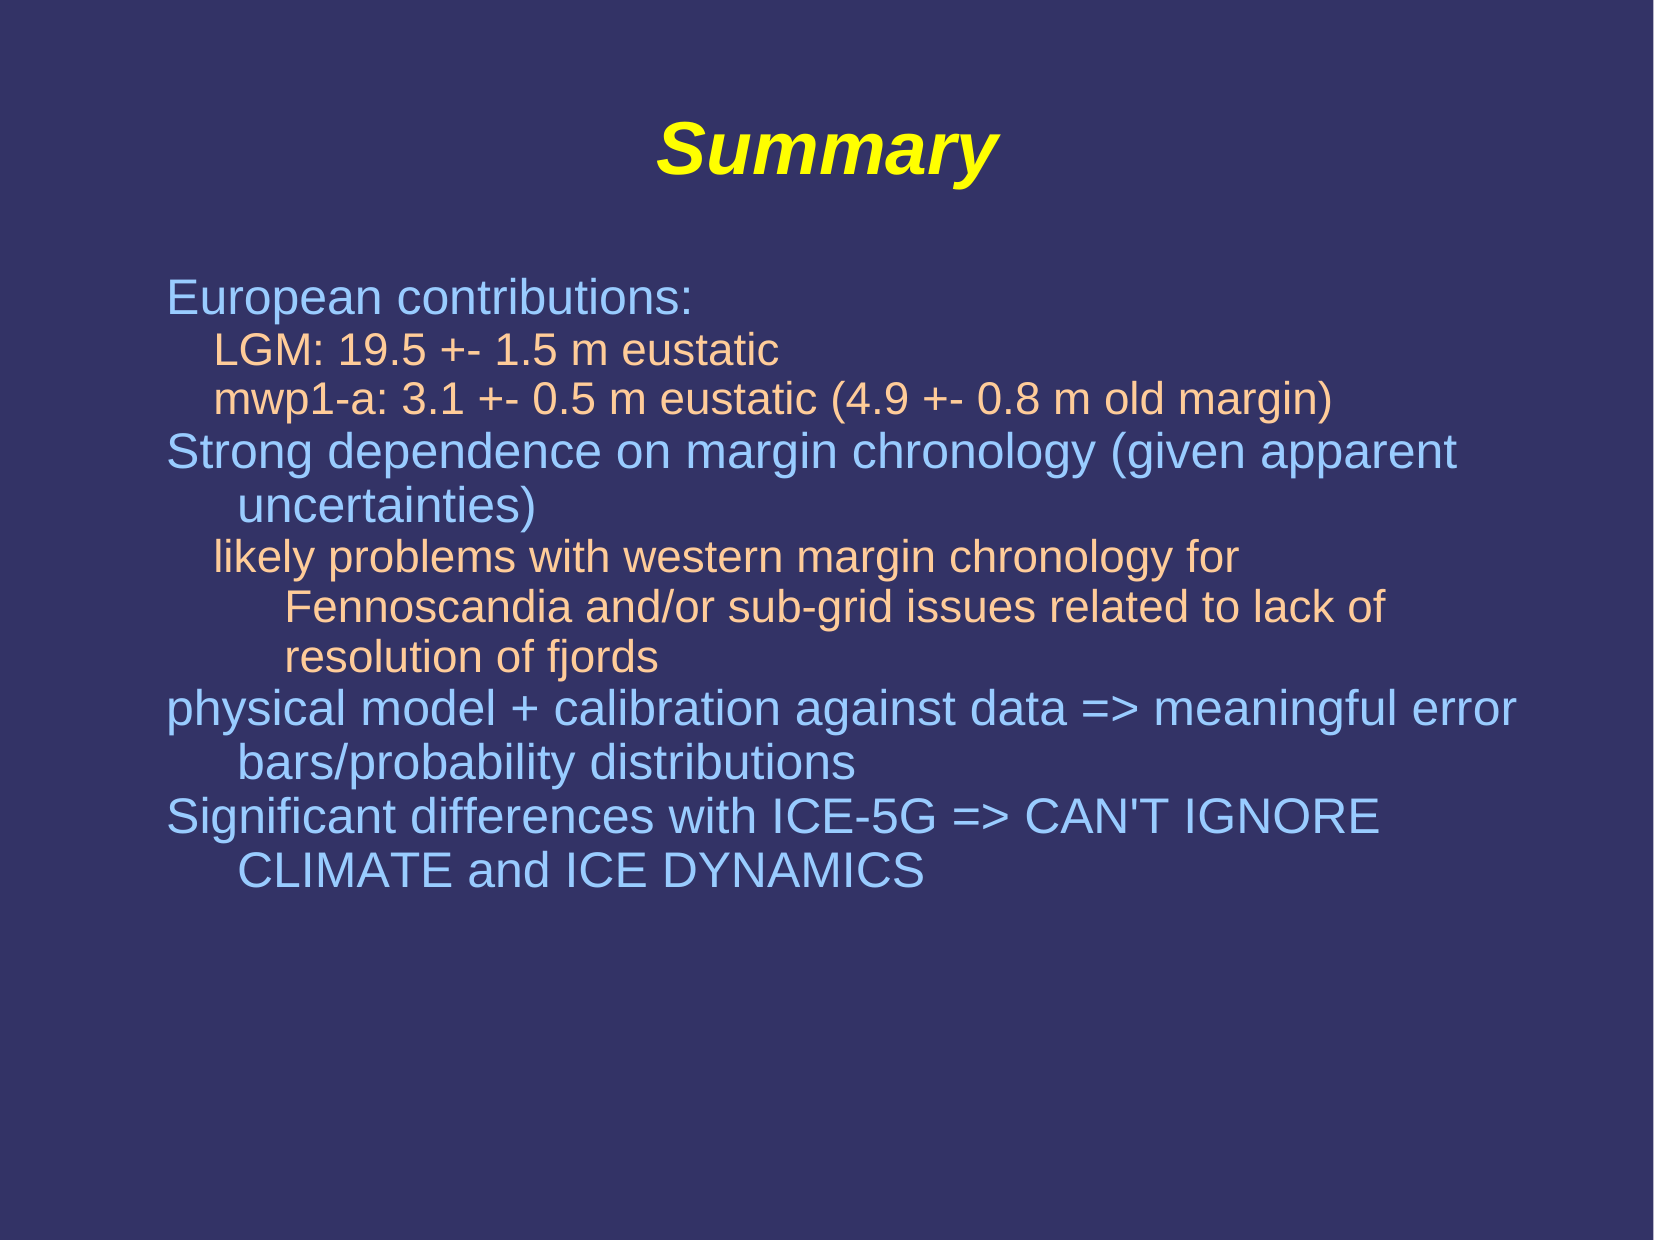

# Summary
European contributions:
LGM: 19.5 +- 1.5 m eustatic
mwp1-a: 3.1 +- 0.5 m eustatic (4.9 +- 0.8 m old margin)
Strong dependence on margin chronology (given apparent uncertainties)
likely problems with western margin chronology for Fennoscandia and/or sub-grid issues related to lack of resolution of fjords
physical model + calibration against data => meaningful error bars/probability distributions
Significant differences with ICE-5G => CAN'T IGNORE CLIMATE and ICE DYNAMICS